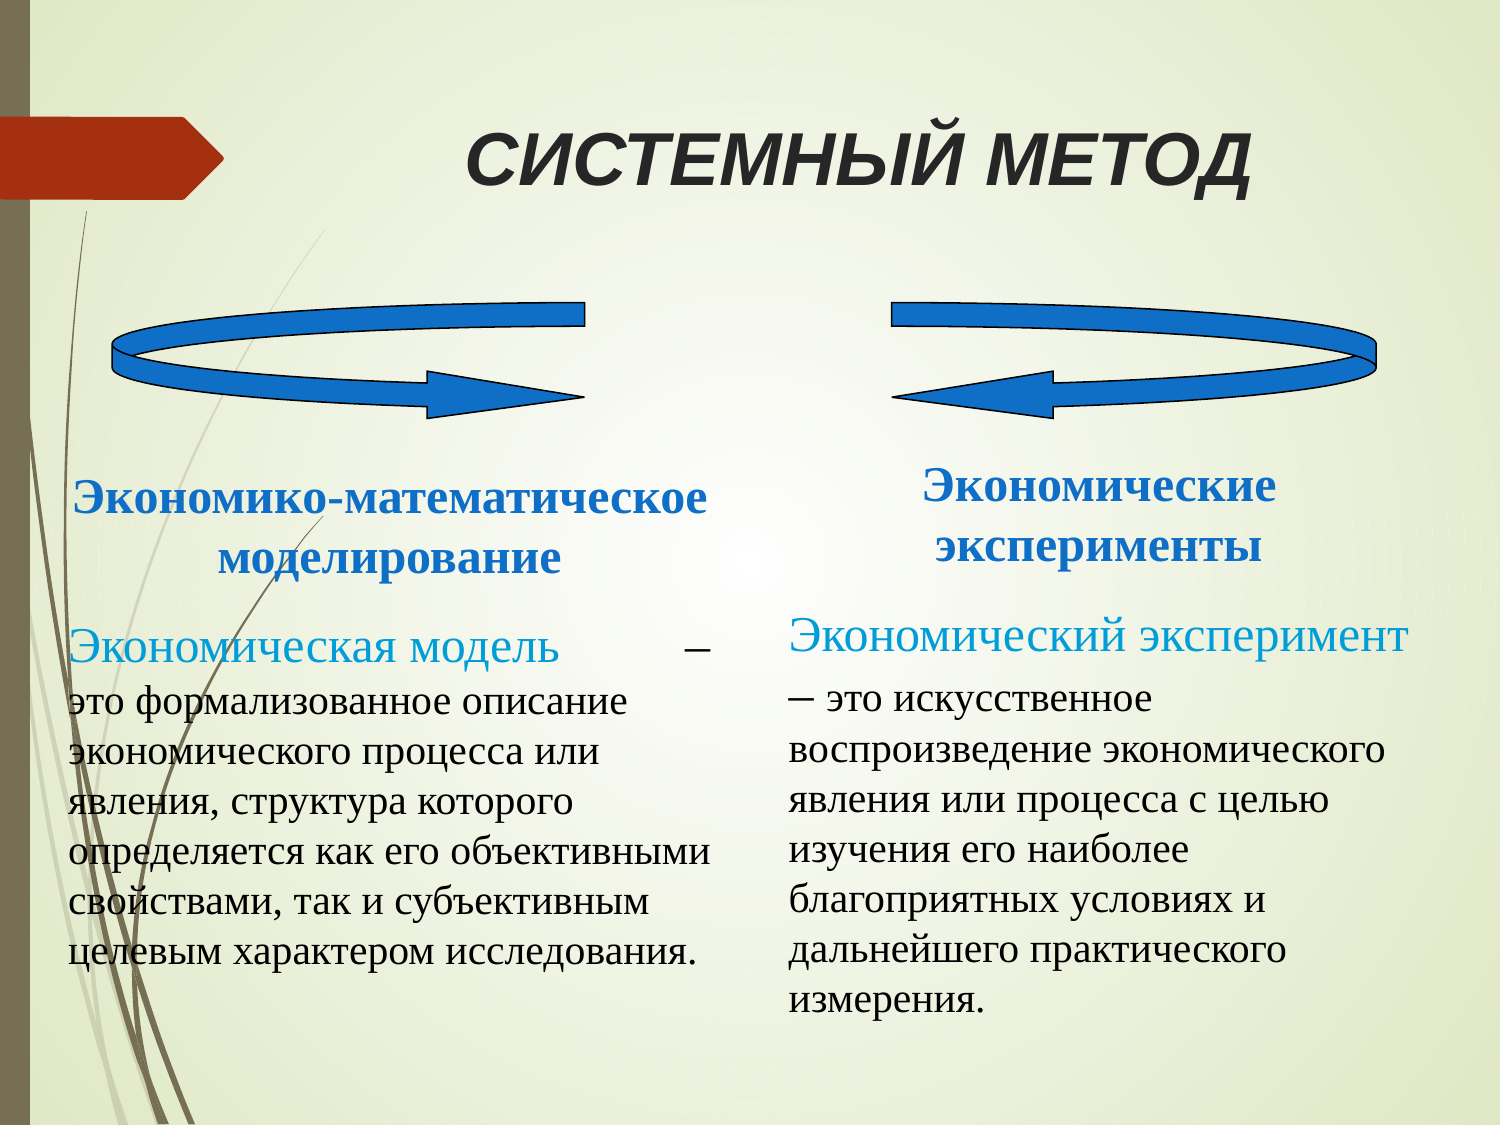

# СИСТЕМНЫЙ МЕТОД
Экономические эксперименты
Экономический эксперимент – это искусственное воспроизведение экономического явления или процесса с целью изучения его наиболее благоприятных условиях и дальнейшего практического измерения.
Экономико-математическое моделирование
Экономическая модель – это формализованное описание экономического процесса или явления, структура которого определяется как его объективными свойствами, так и субъективным целевым характером исследования.